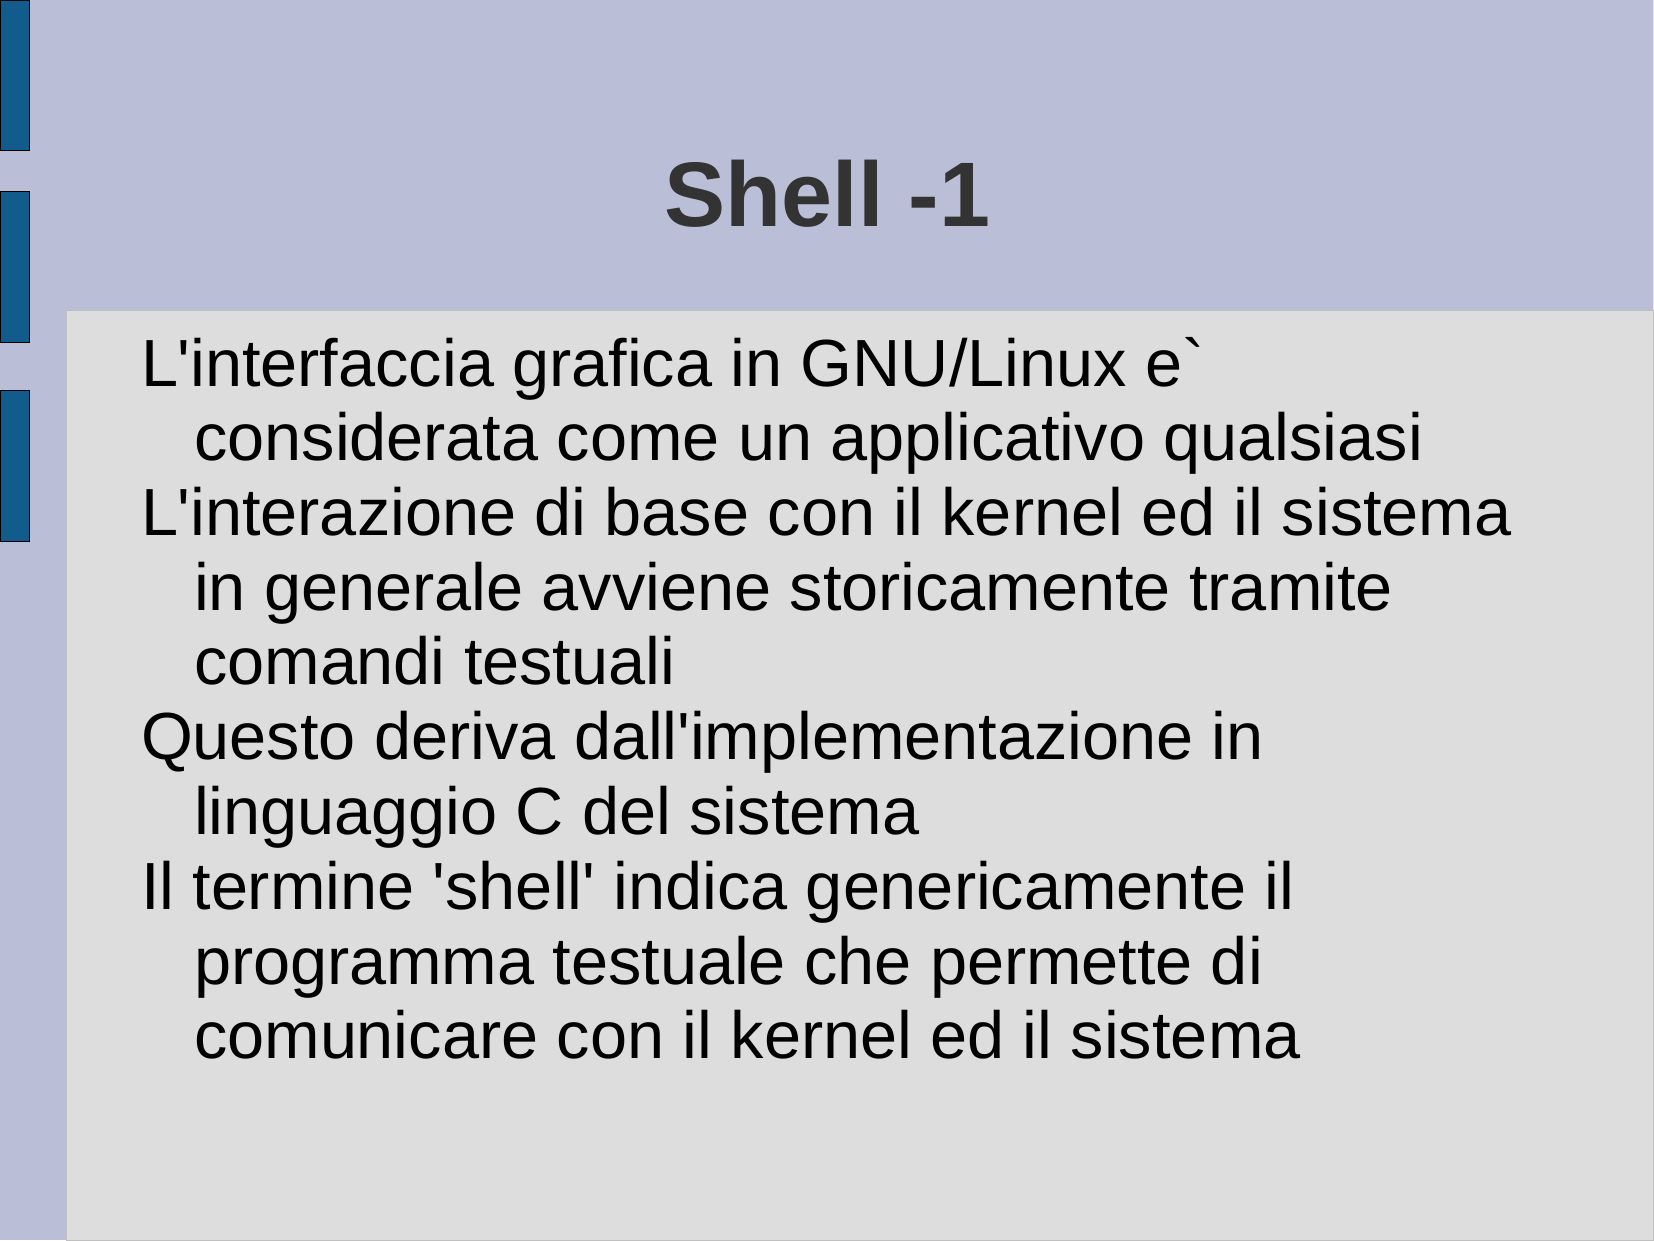

# Shell -1
L'interfaccia grafica in GNU/Linux e` considerata come un applicativo qualsiasi
L'interazione di base con il kernel ed il sistema in generale avviene storicamente tramite comandi testuali
Questo deriva dall'implementazione in linguaggio C del sistema
Il termine 'shell' indica genericamente il programma testuale che permette di comunicare con il kernel ed il sistema